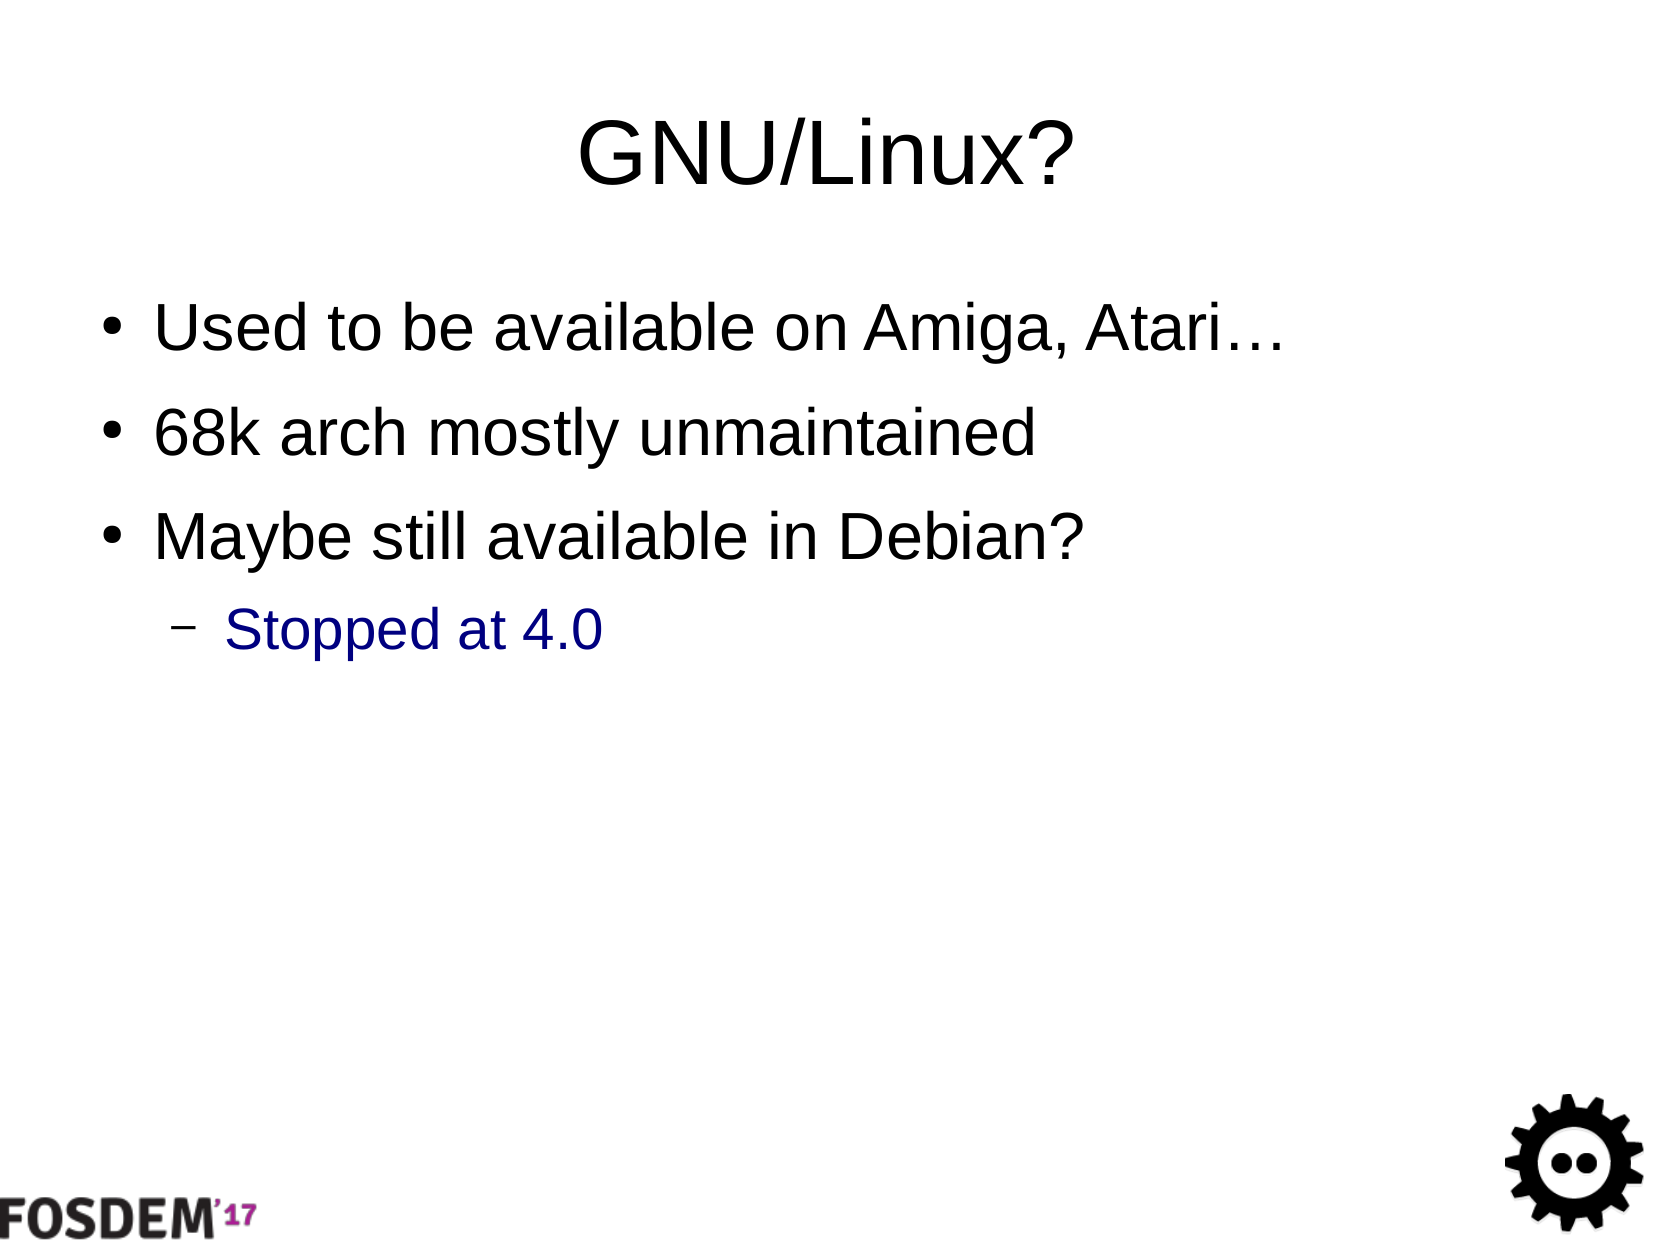

# GNU/Linux?
Used to be available on Amiga, Atari…
68k arch mostly unmaintained
Maybe still available in Debian?
Stopped at 4.0